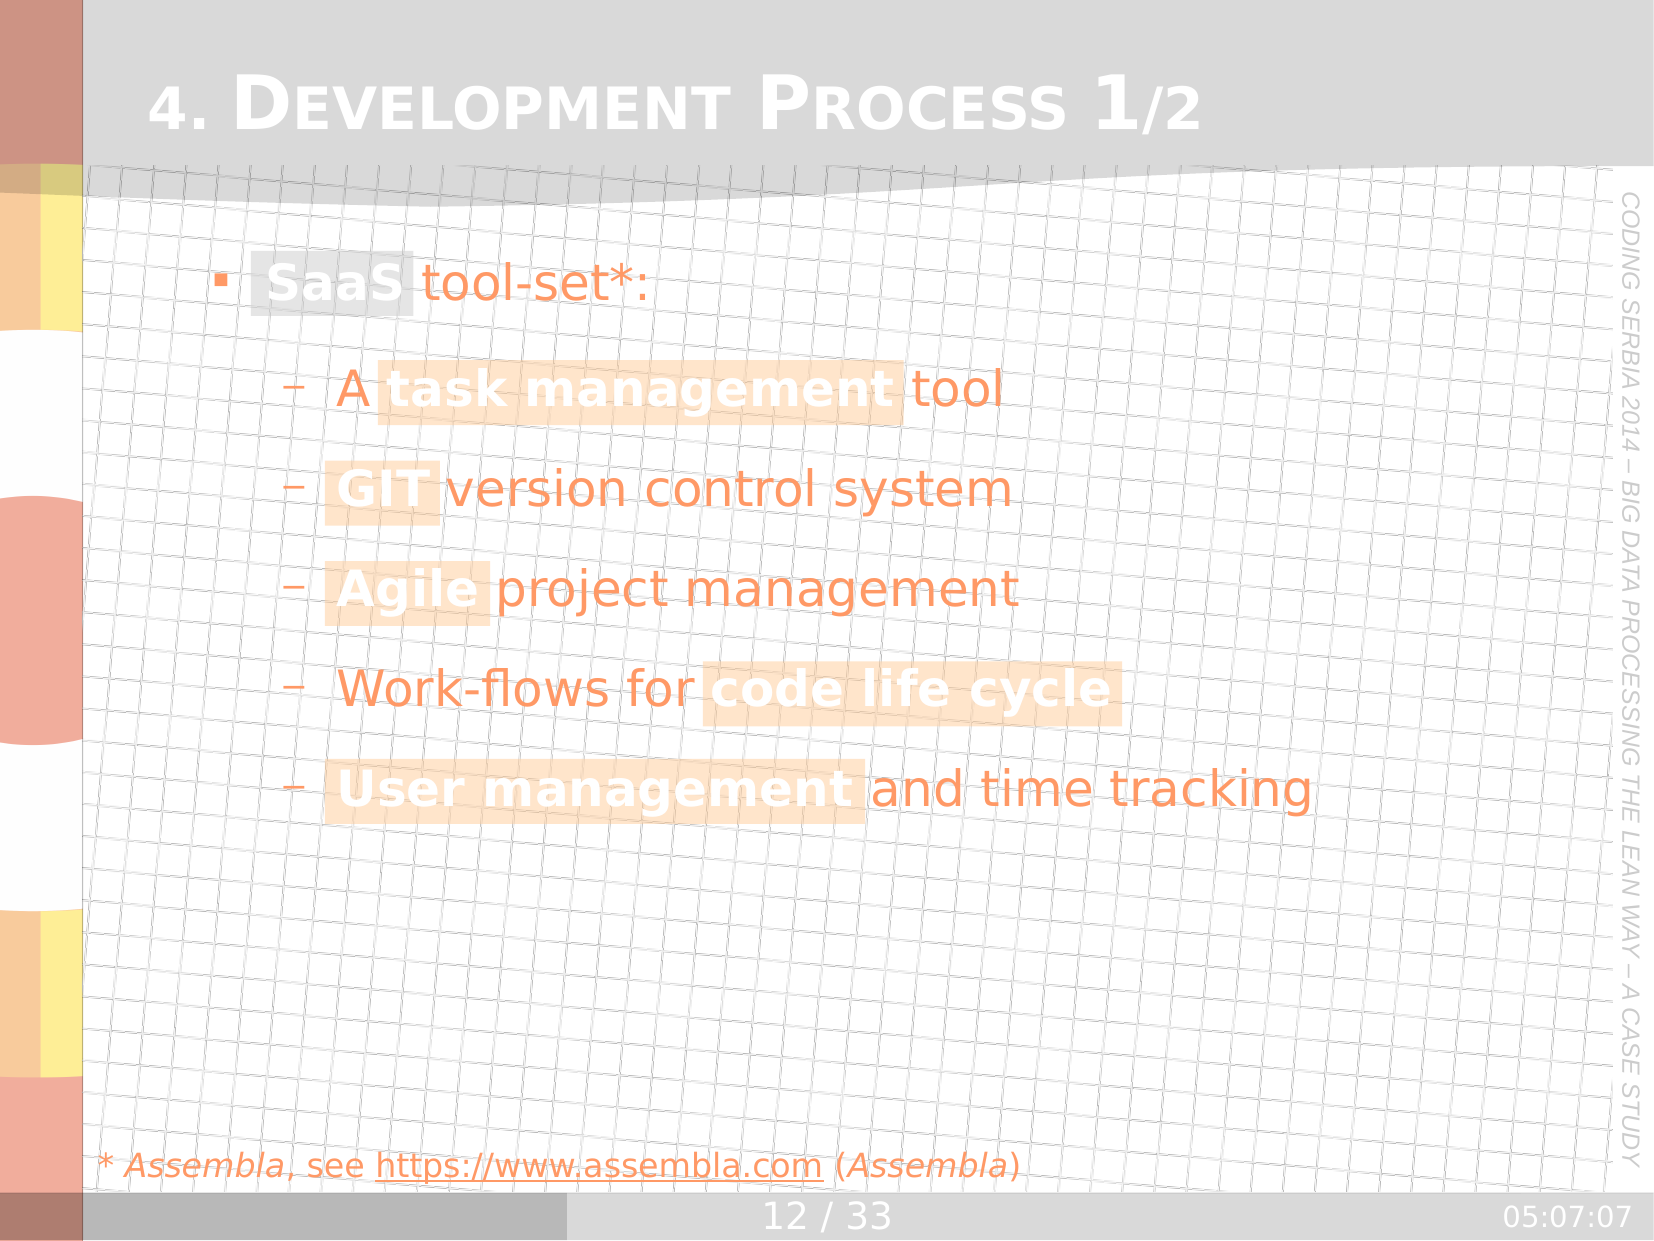

# 4. DEVELOPMENT PROCESS 1/2
SaaS tool-set*:
A task management tool
GIT version control system
Agile project management
Work-flows for code life cycle
User management and time tracking
* Assembla, see https://www.assembla.com (Assembla)